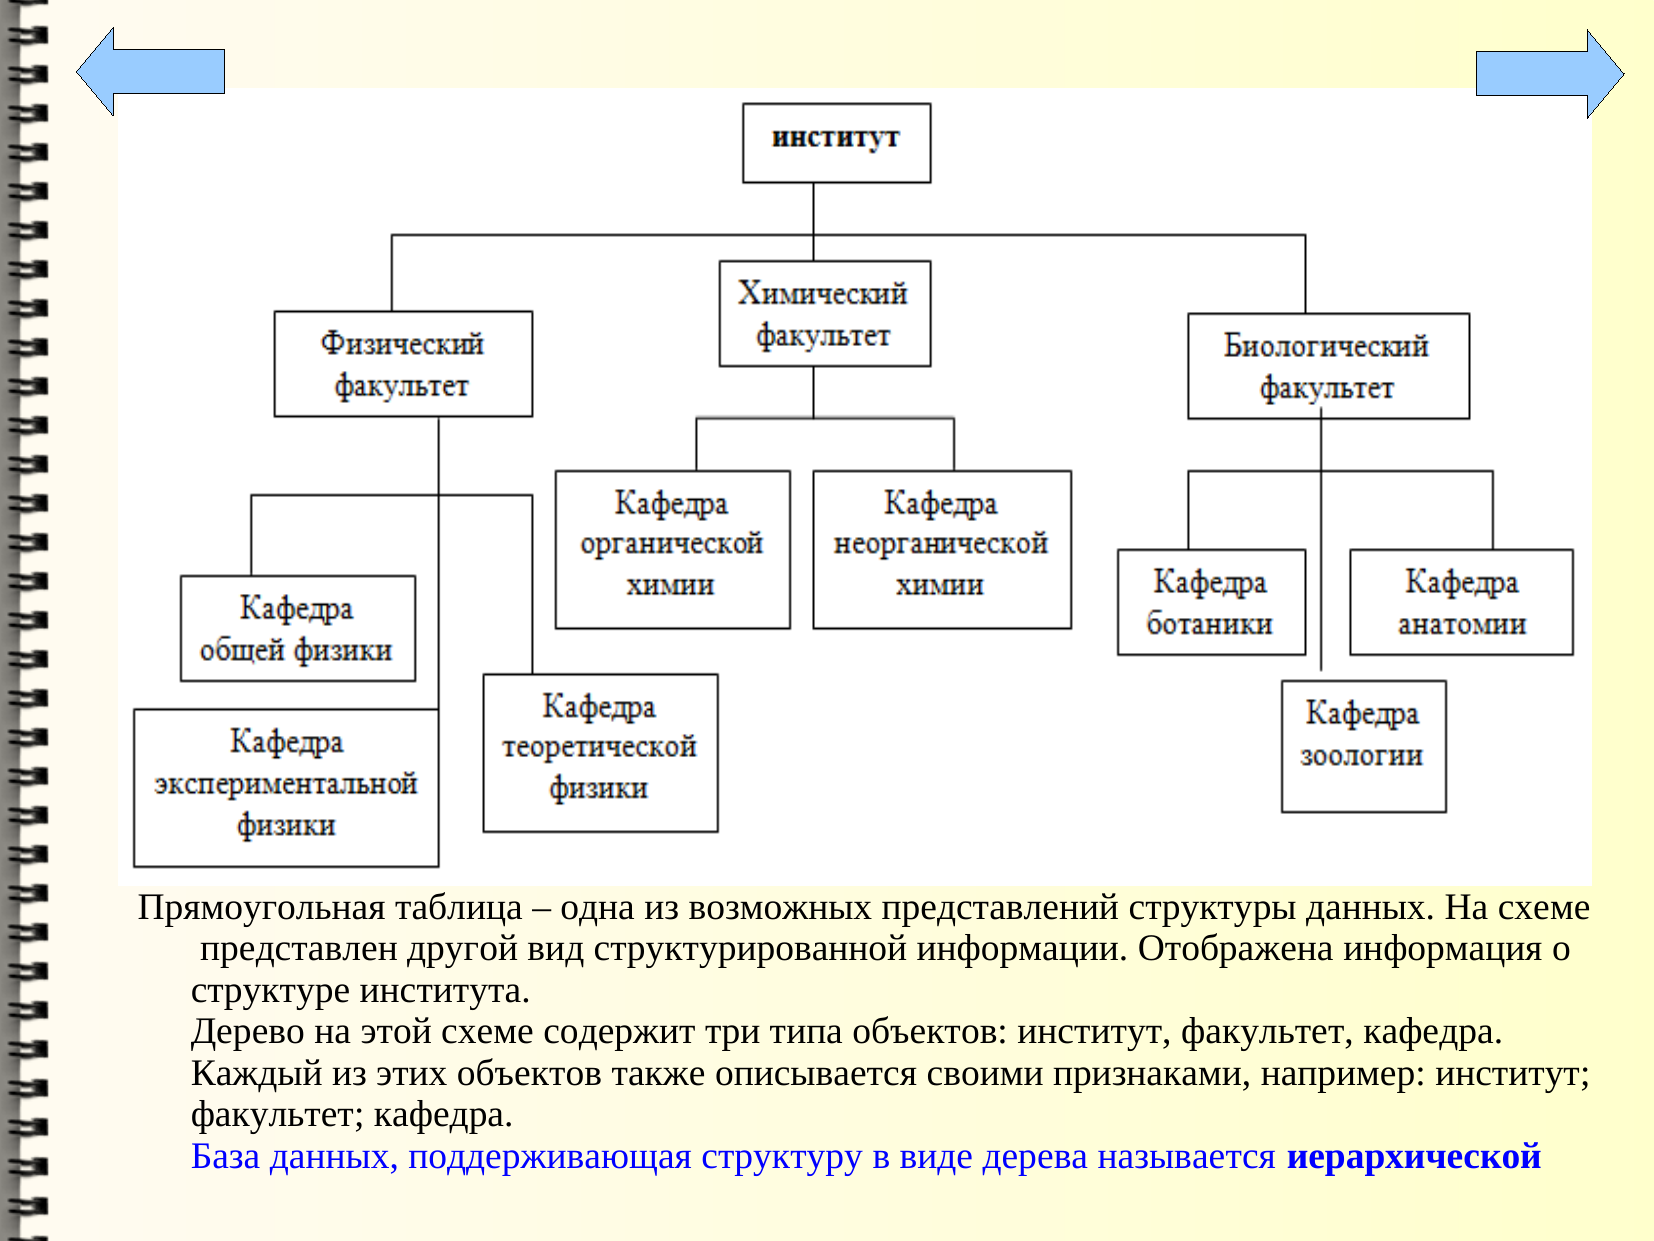

# Прямоугольная таблица – одна из возможных представлений структуры данных. На схеме представлен другой вид структурированной информации. Отображена информация о структуре института. Дерево на этой схеме содержит три типа объектов: институт, факультет, кафедра. Каждый из этих объектов также описывается своими признаками, например: институт; факультет; кафедра. База данных, поддерживающая структуру в виде дерева называется иерархической